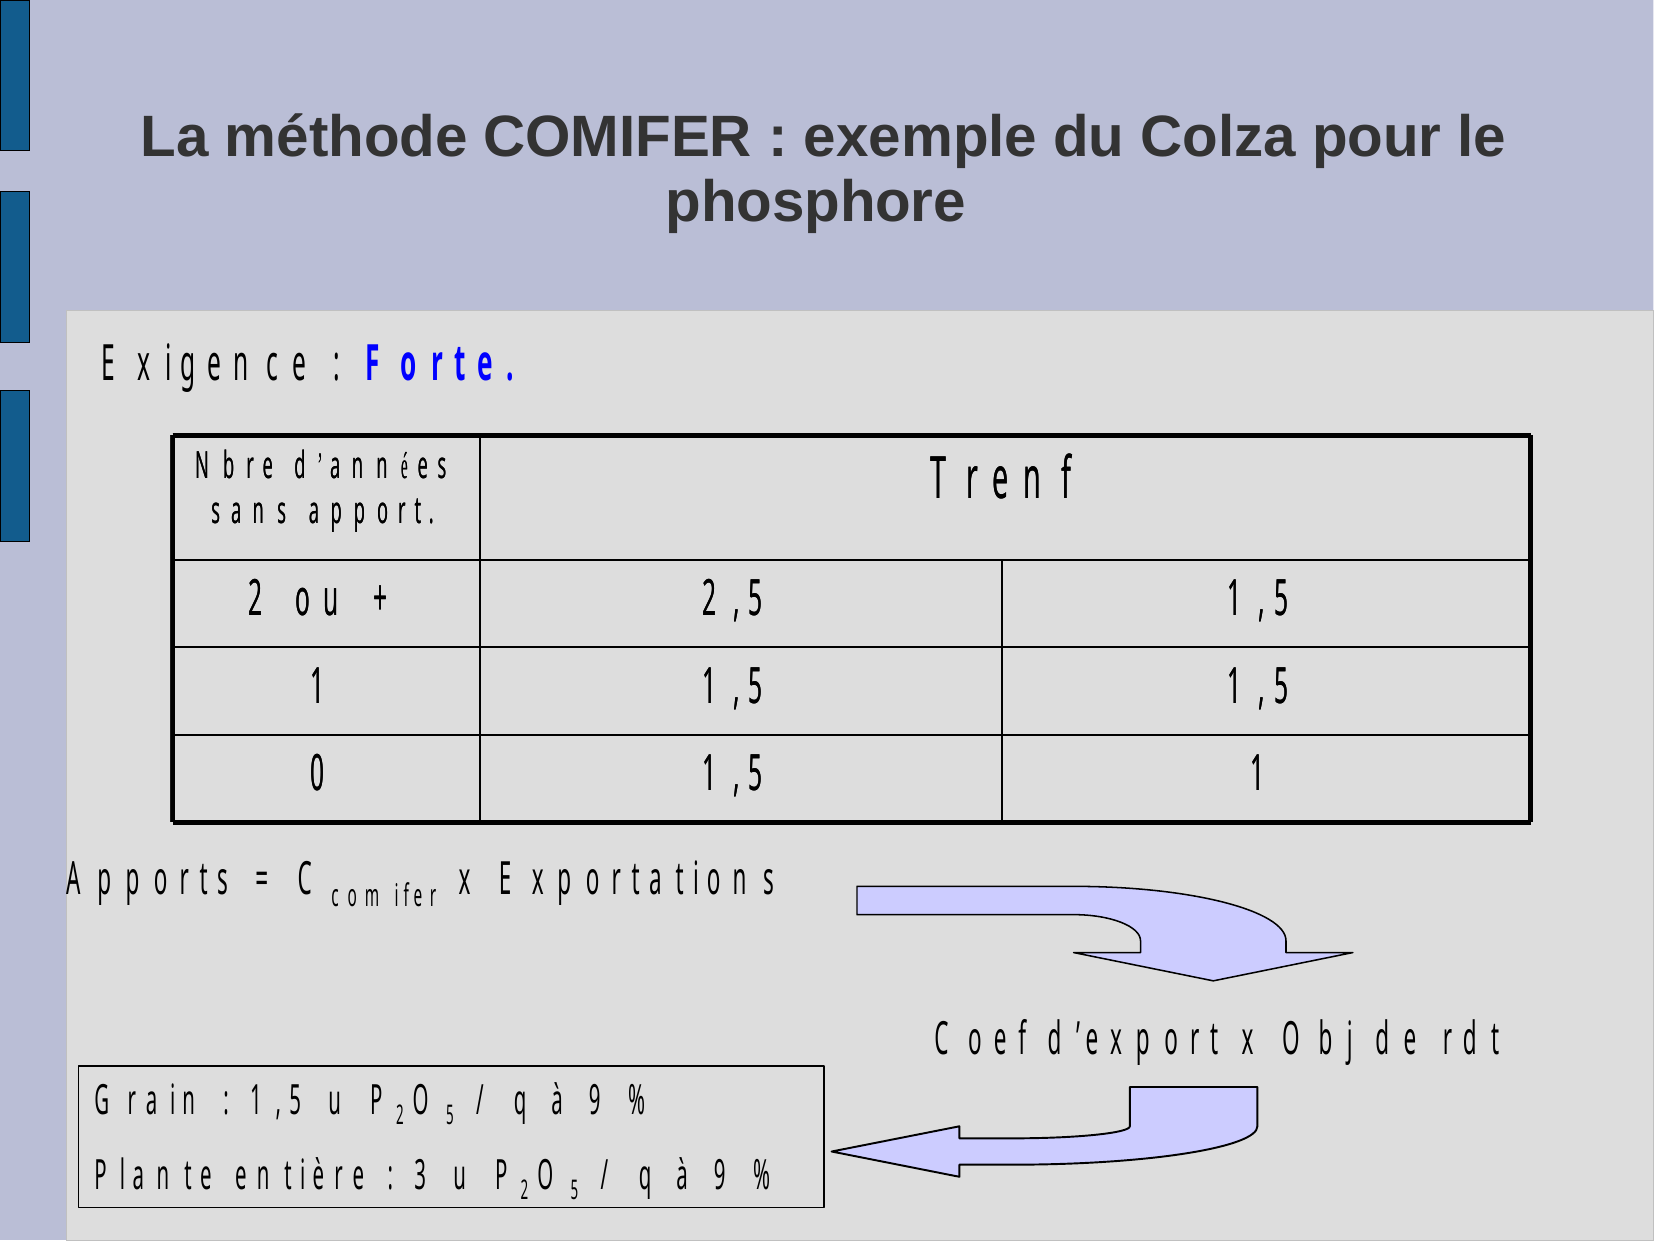

# La méthode COMIFER : exemple du Colza pour le phosphore